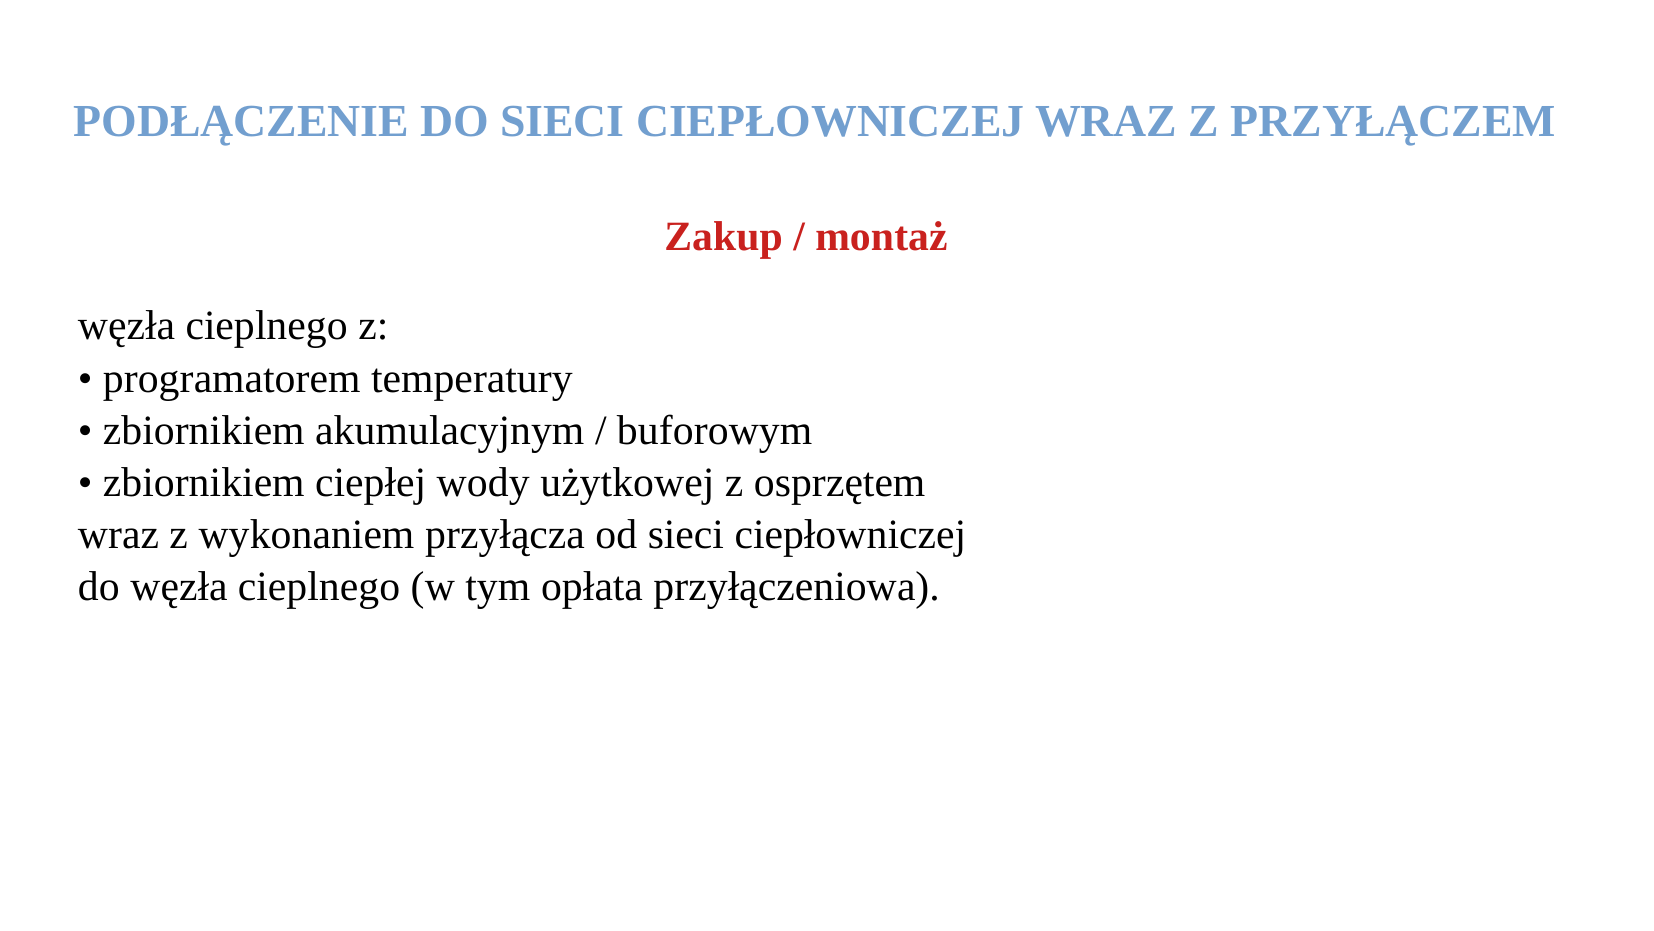

PODŁĄCZENIE DO SIECI CIEPŁOWNICZEJ WRAZ Z PRZYŁĄCZEM
Zakup / montaż
węzła cieplnego z:
• programatorem temperatury
• zbiornikiem akumulacyjnym / buforowym
• zbiornikiem ciepłej wody użytkowej z osprzętem
wraz z wykonaniem przyłącza od sieci ciepłowniczej
do węzła cieplnego (w tym opłata przyłączeniowa).